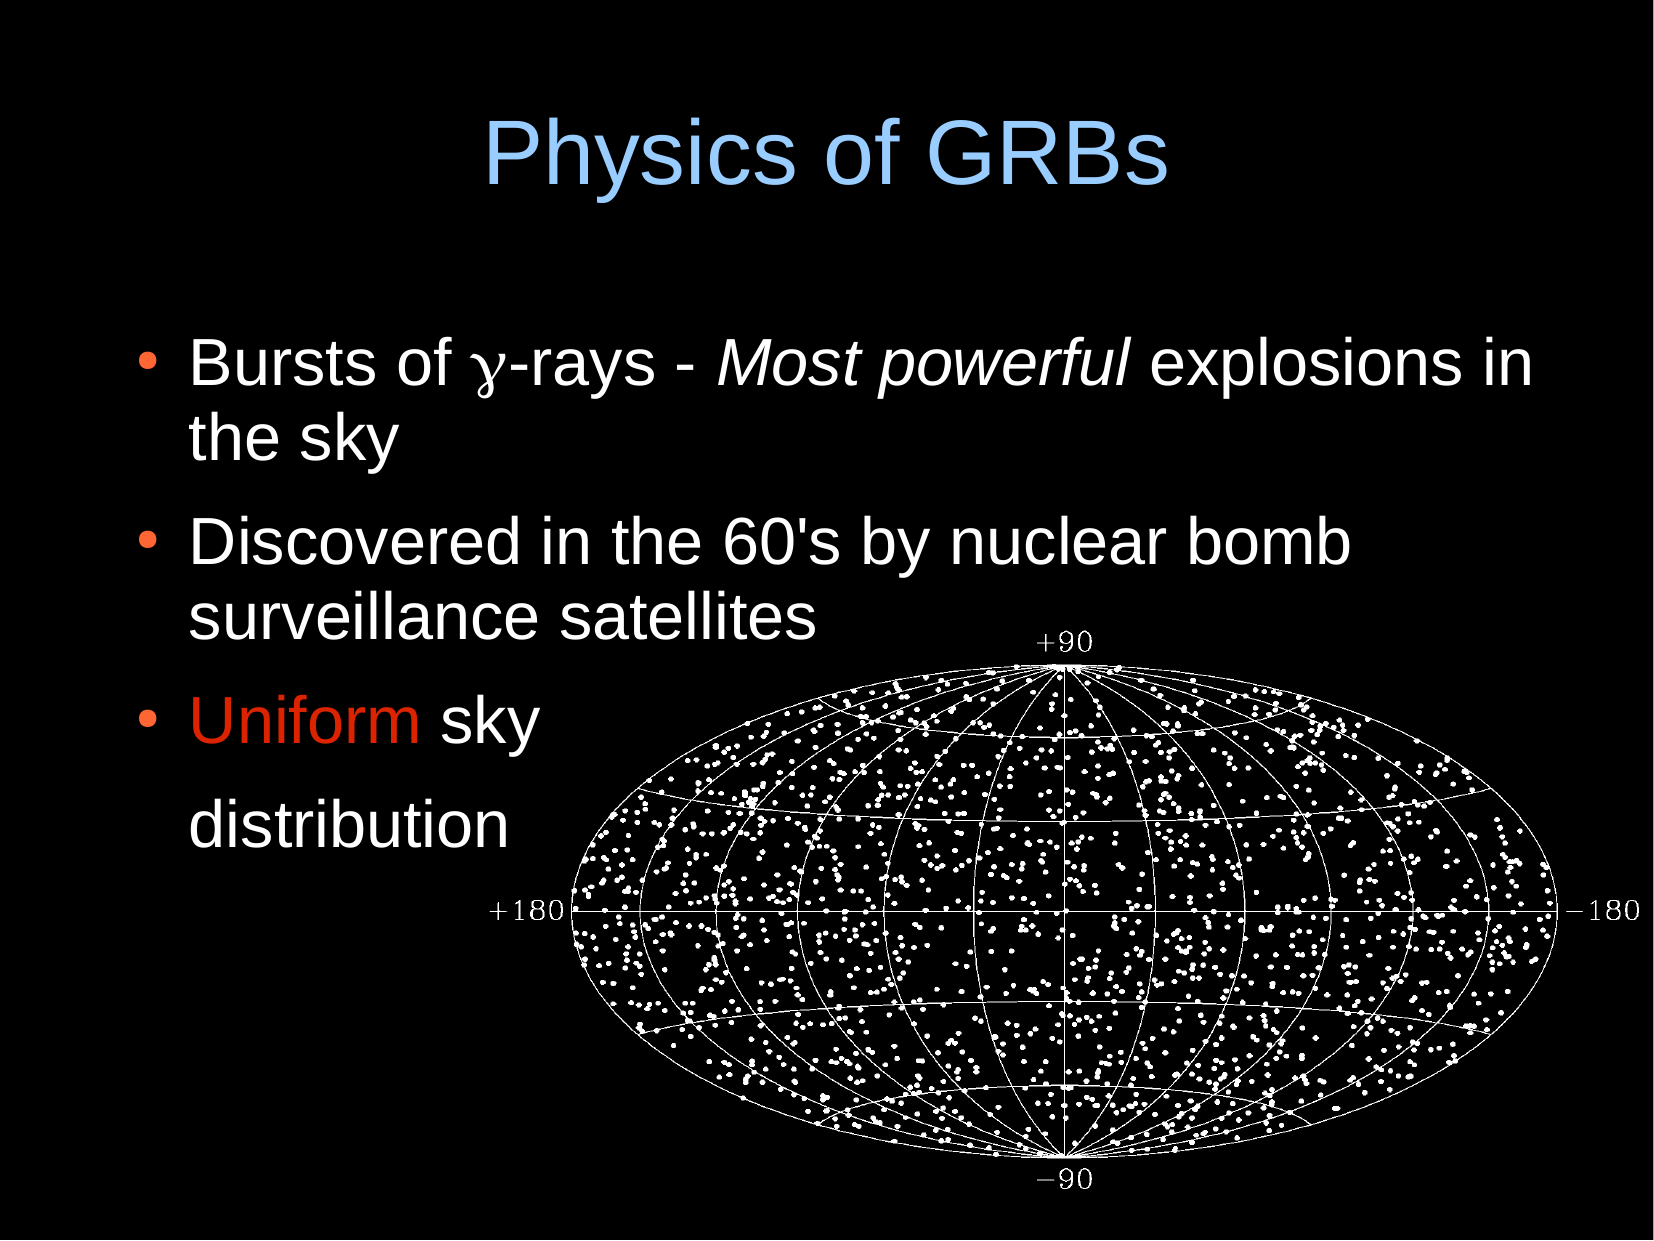

# Physics of GRBs
Bursts of g-rays - Most powerful explosions in the sky
Discovered in the 60's by nuclear bomb surveillance satellites
Uniform sky
distribution
4